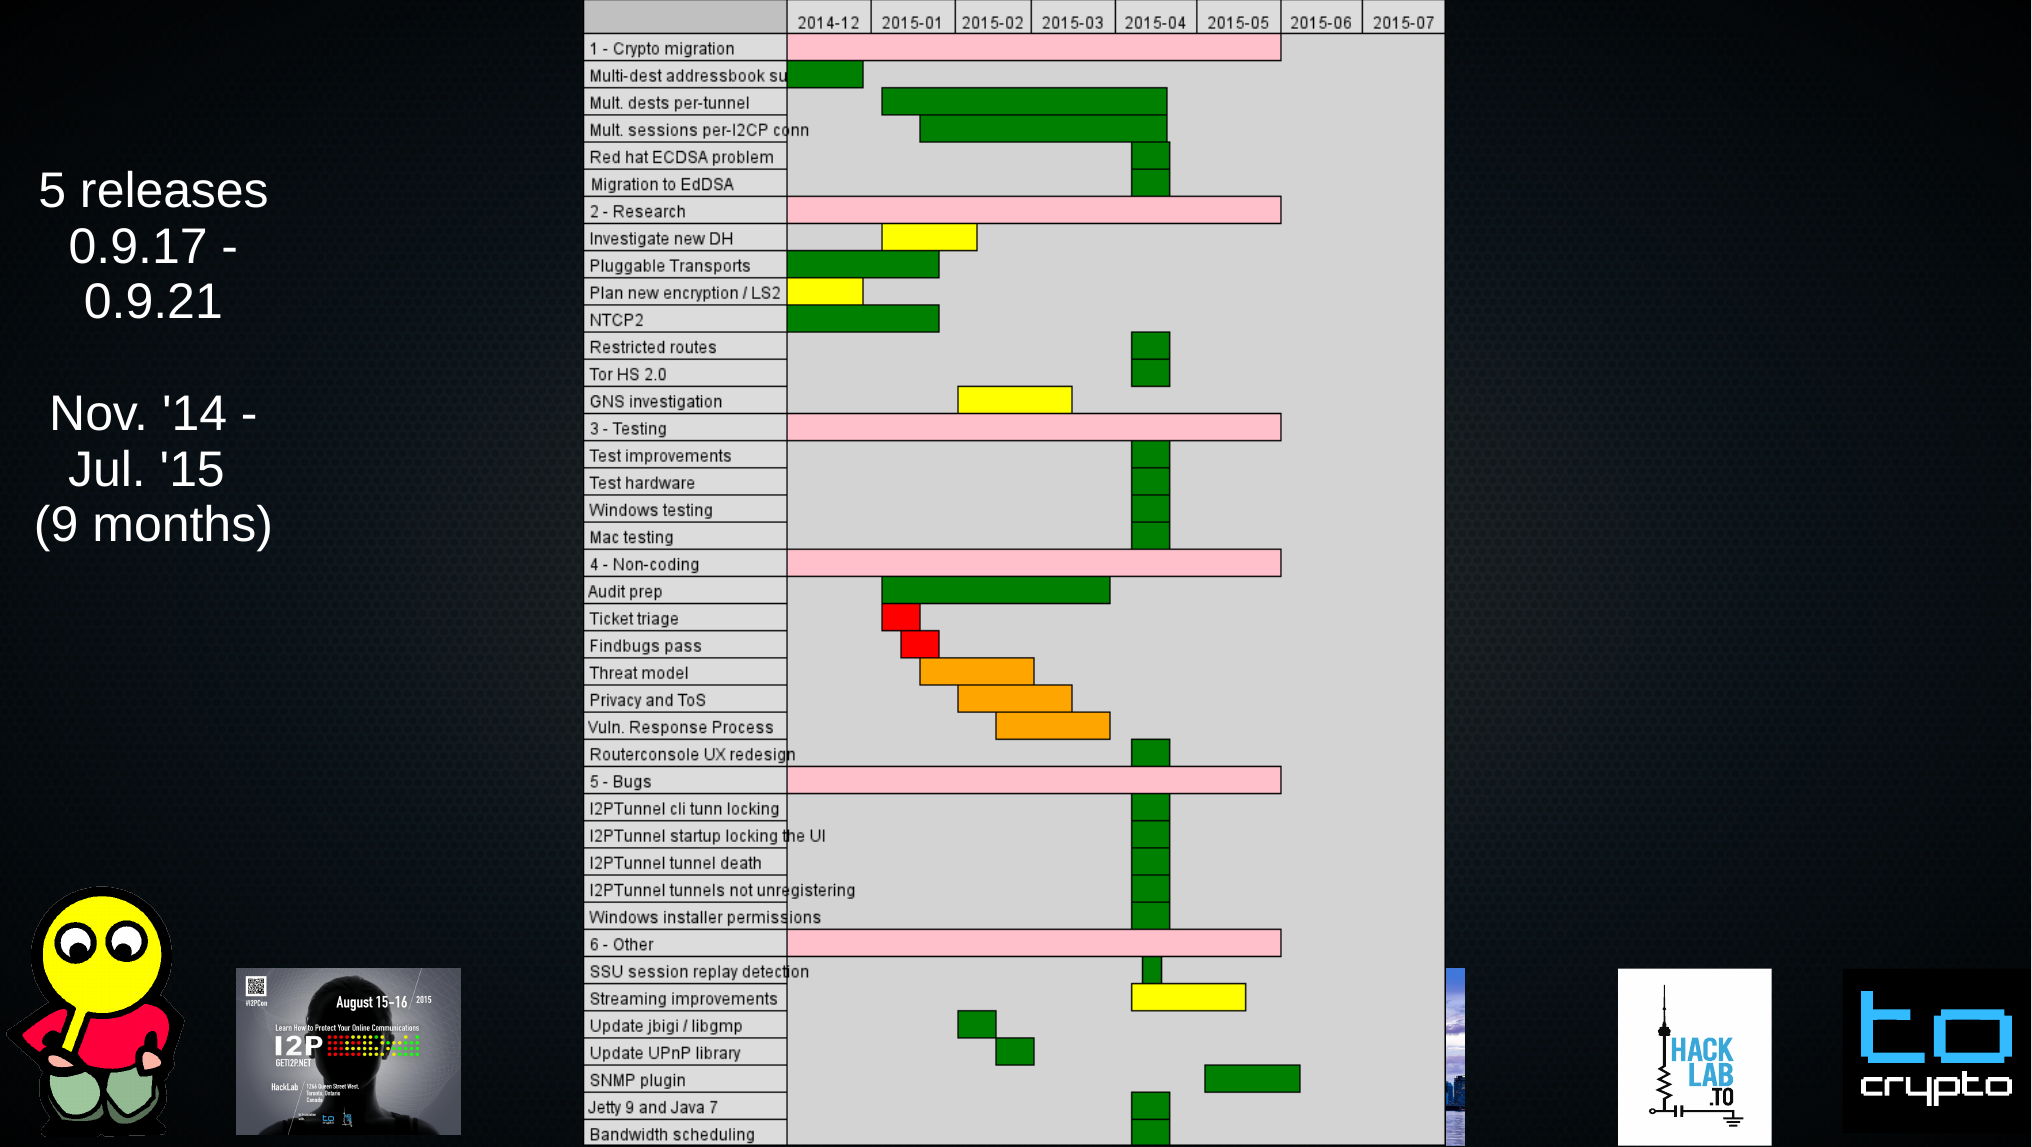

# 5 releases 0.9.17 - 0.9.21 Nov. '14 - Jul. '15 (9 months)
7